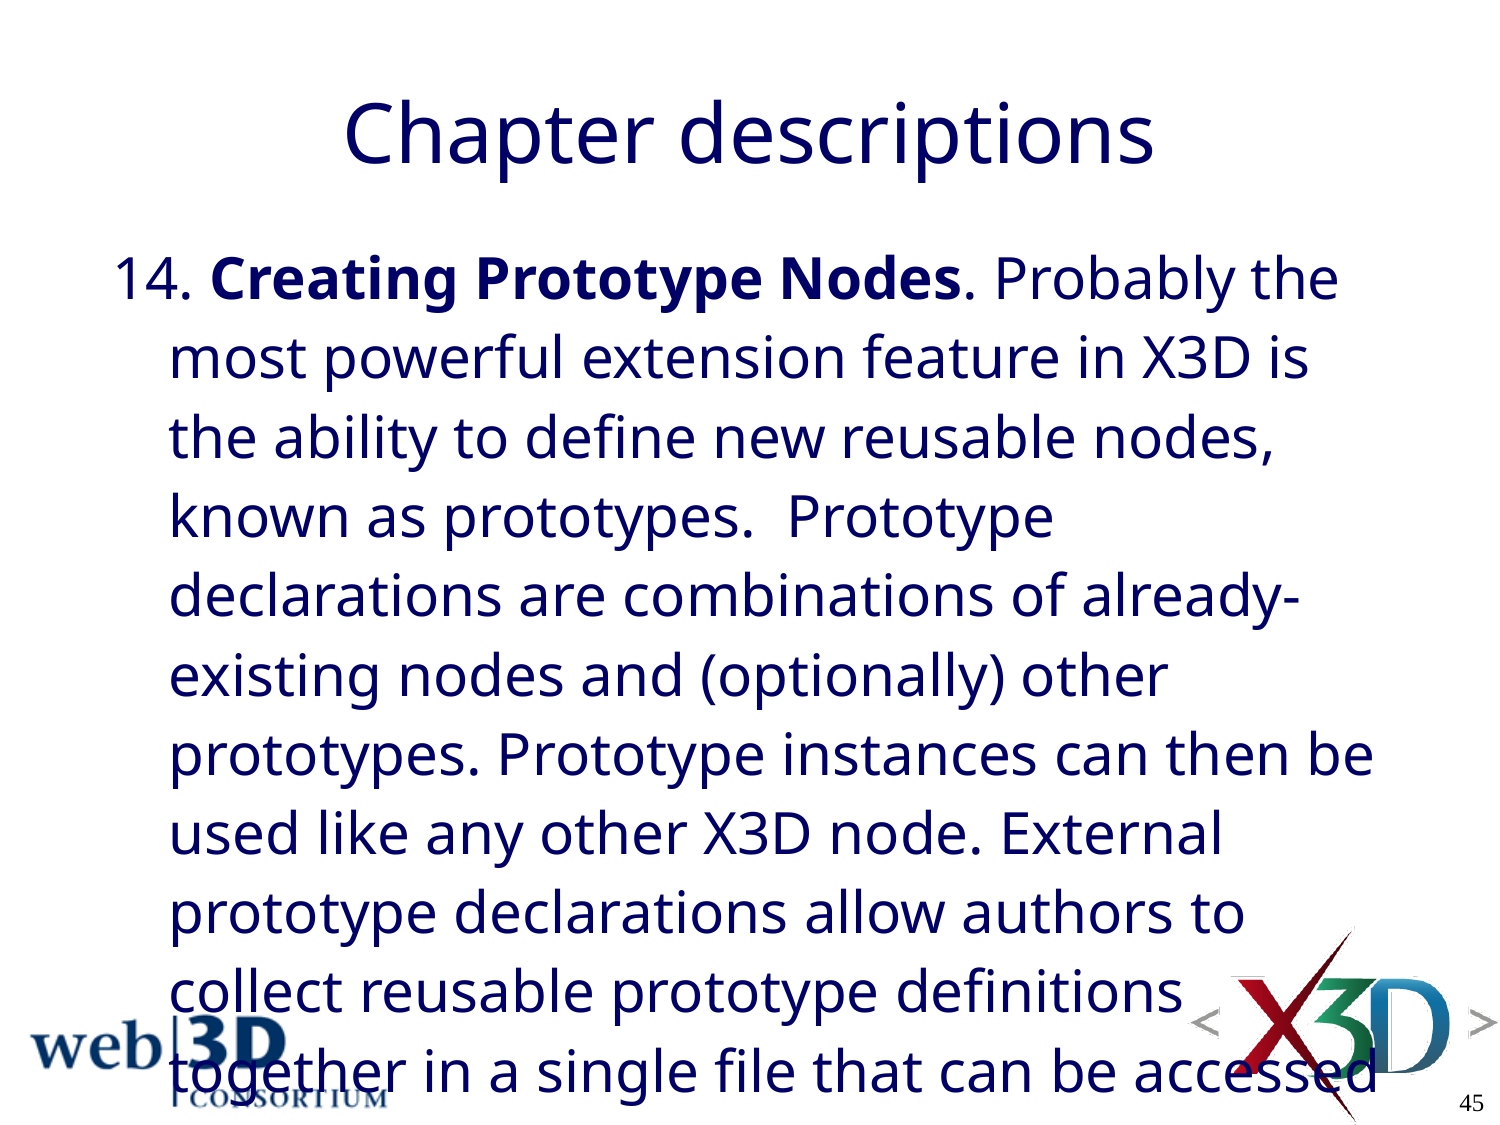

# Chapter descriptions
14. Creating Prototype Nodes. Probably the most powerful extension feature in X3D is the ability to define new reusable nodes, known as prototypes. Prototype declarations are combinations of already-existing nodes and (optionally) other prototypes. Prototype instances can then be used like any other X3D node. External prototype declarations allow authors to collect reusable prototype definitions together in a single file that can be accessed by other scenes.